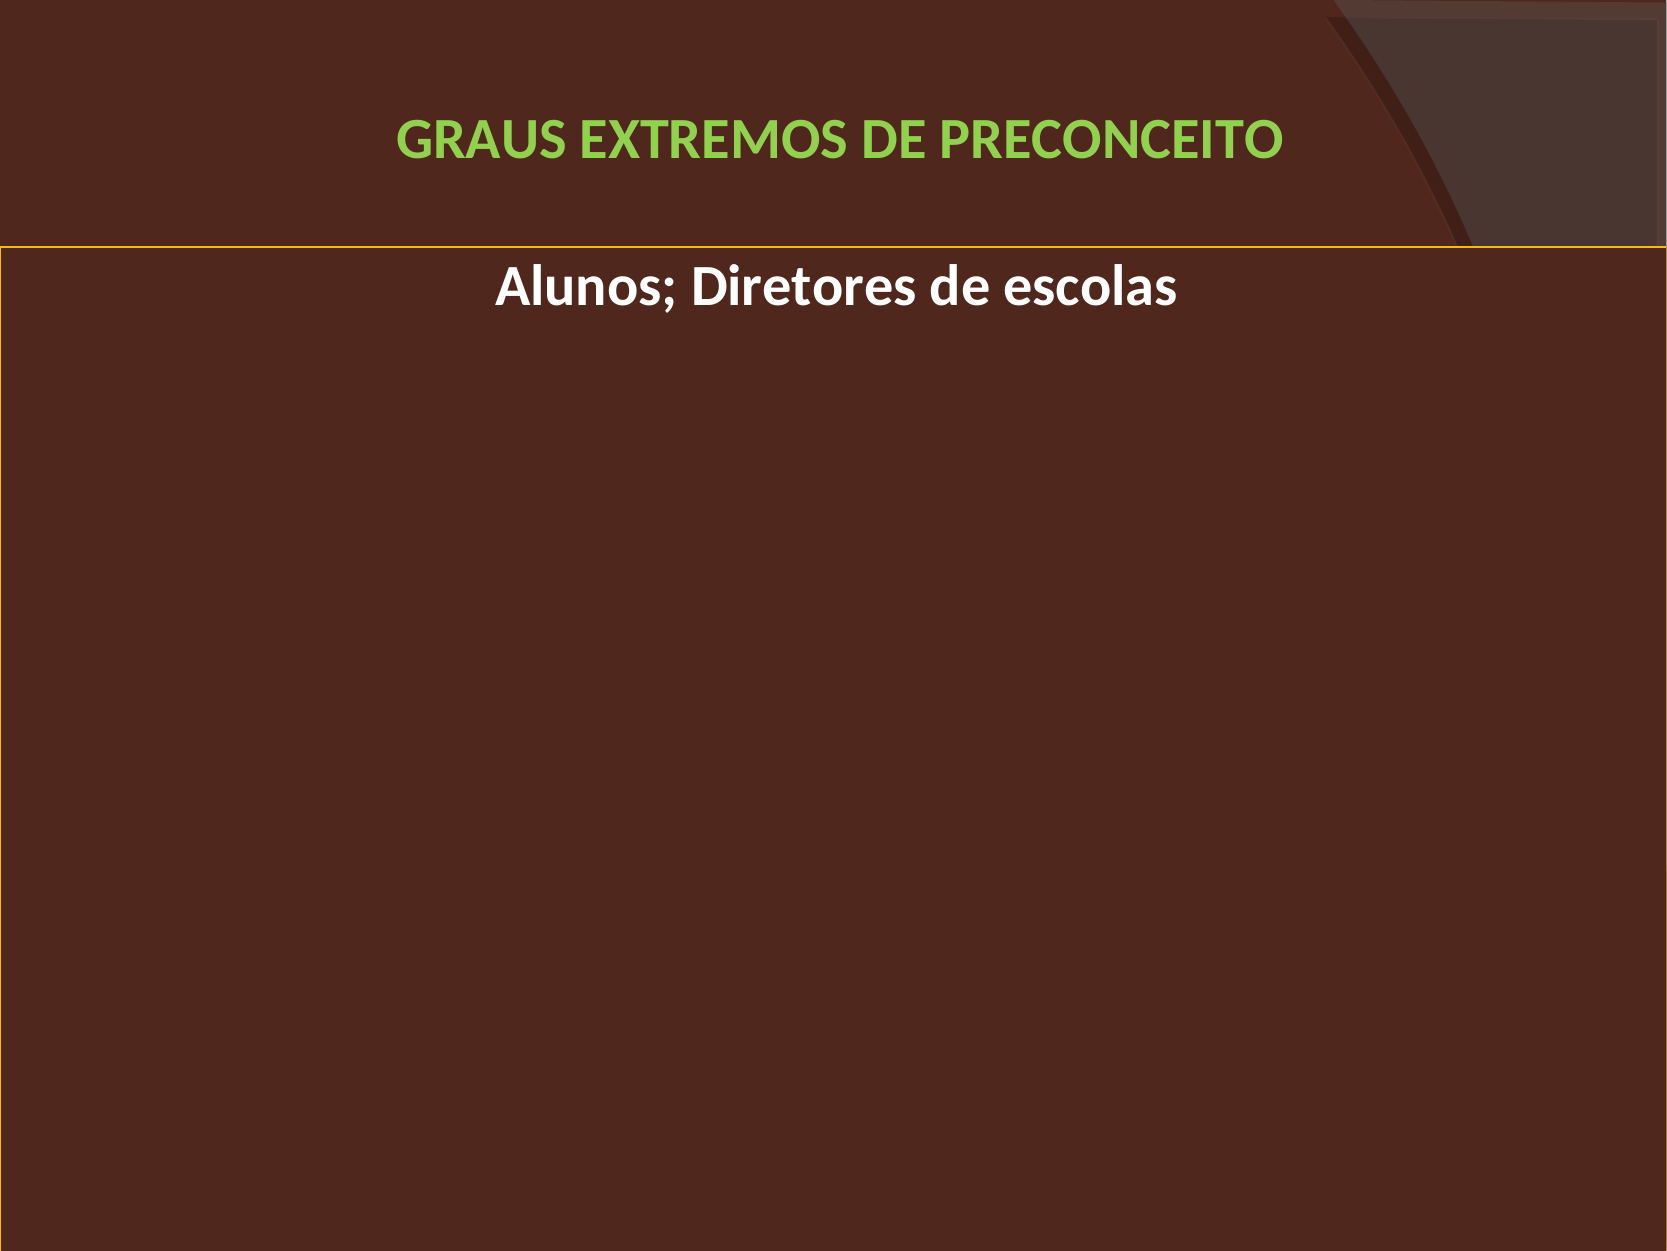

GRAUS EXTREMOS DE PRECONCEITO
# Alunos; Diretores de escolas